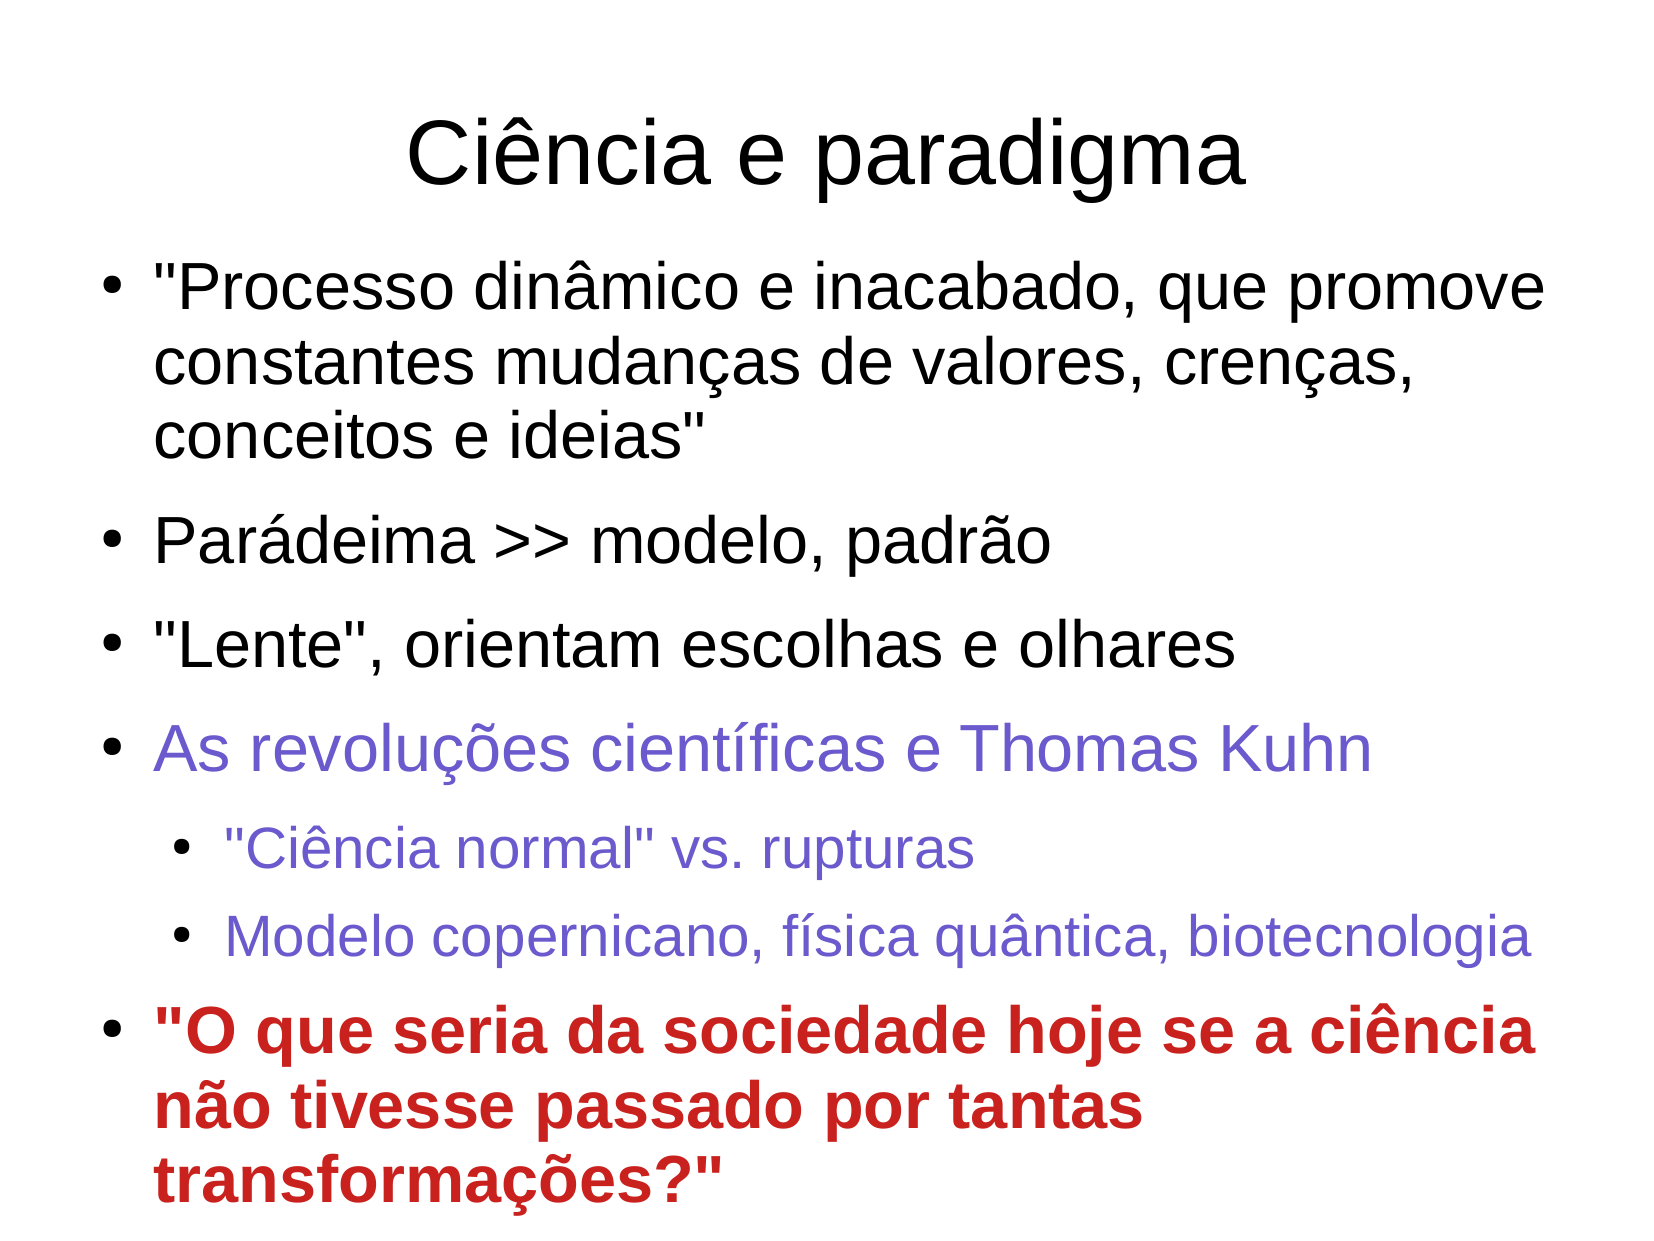

# Ciência e paradigma
"Processo dinâmico e inacabado, que promove constantes mudanças de valores, crenças, conceitos e ideias"
Parádeima >> modelo, padrão
"Lente", orientam escolhas e olhares
As revoluções científicas e Thomas Kuhn
"Ciência normal" vs. rupturas
Modelo copernicano, física quântica, biotecnologia
"O que seria da sociedade hoje se a ciência não tivesse passado por tantas transformações?"